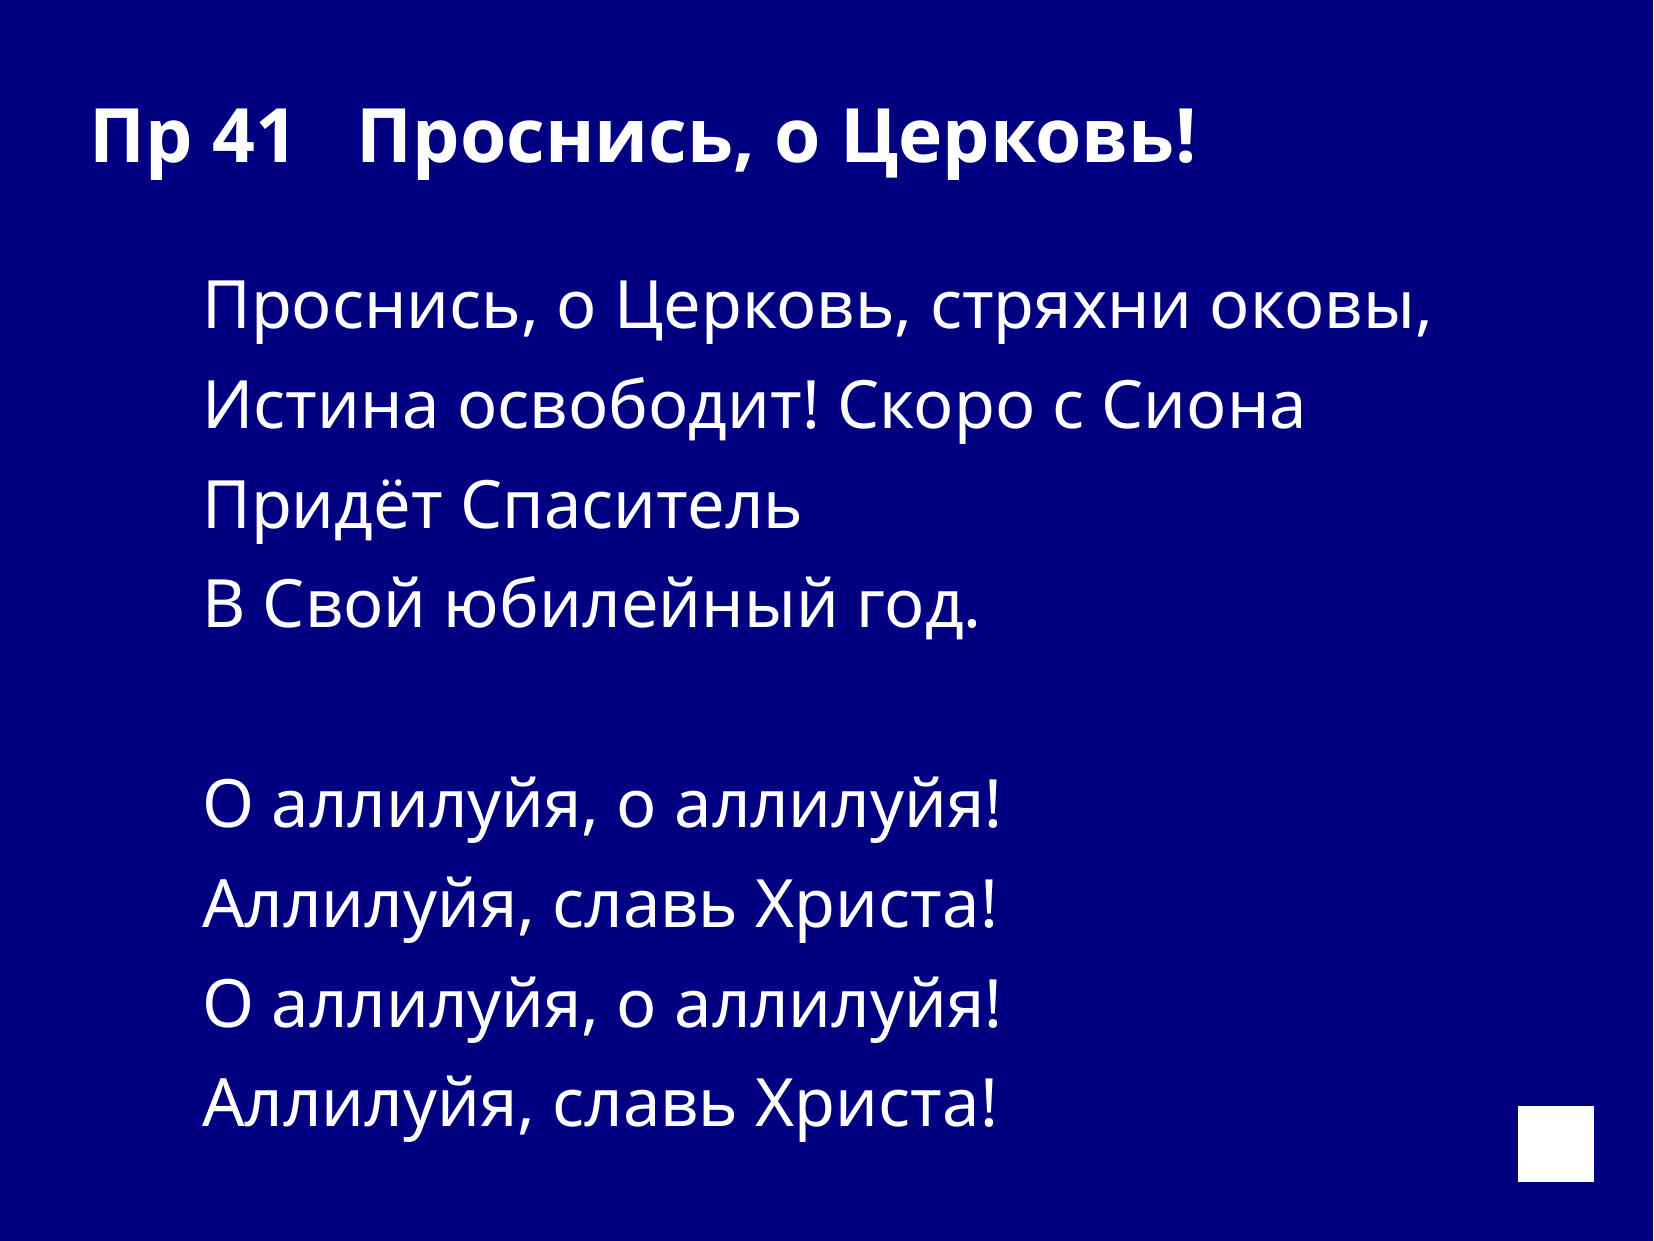

Пр 41 Проснись, о Церковь!
	Проснись, о Церковь, стряхни оковы,
	Истина освободит! Скоро с Сиона
	Придёт Спаситель
	В Свой юбилейный год.
	О аллилуйя, о аллилуйя!
	Аллилуйя, славь Христа!
	О аллилуйя, о аллилуйя!
	Аллилуйя, славь Христа!